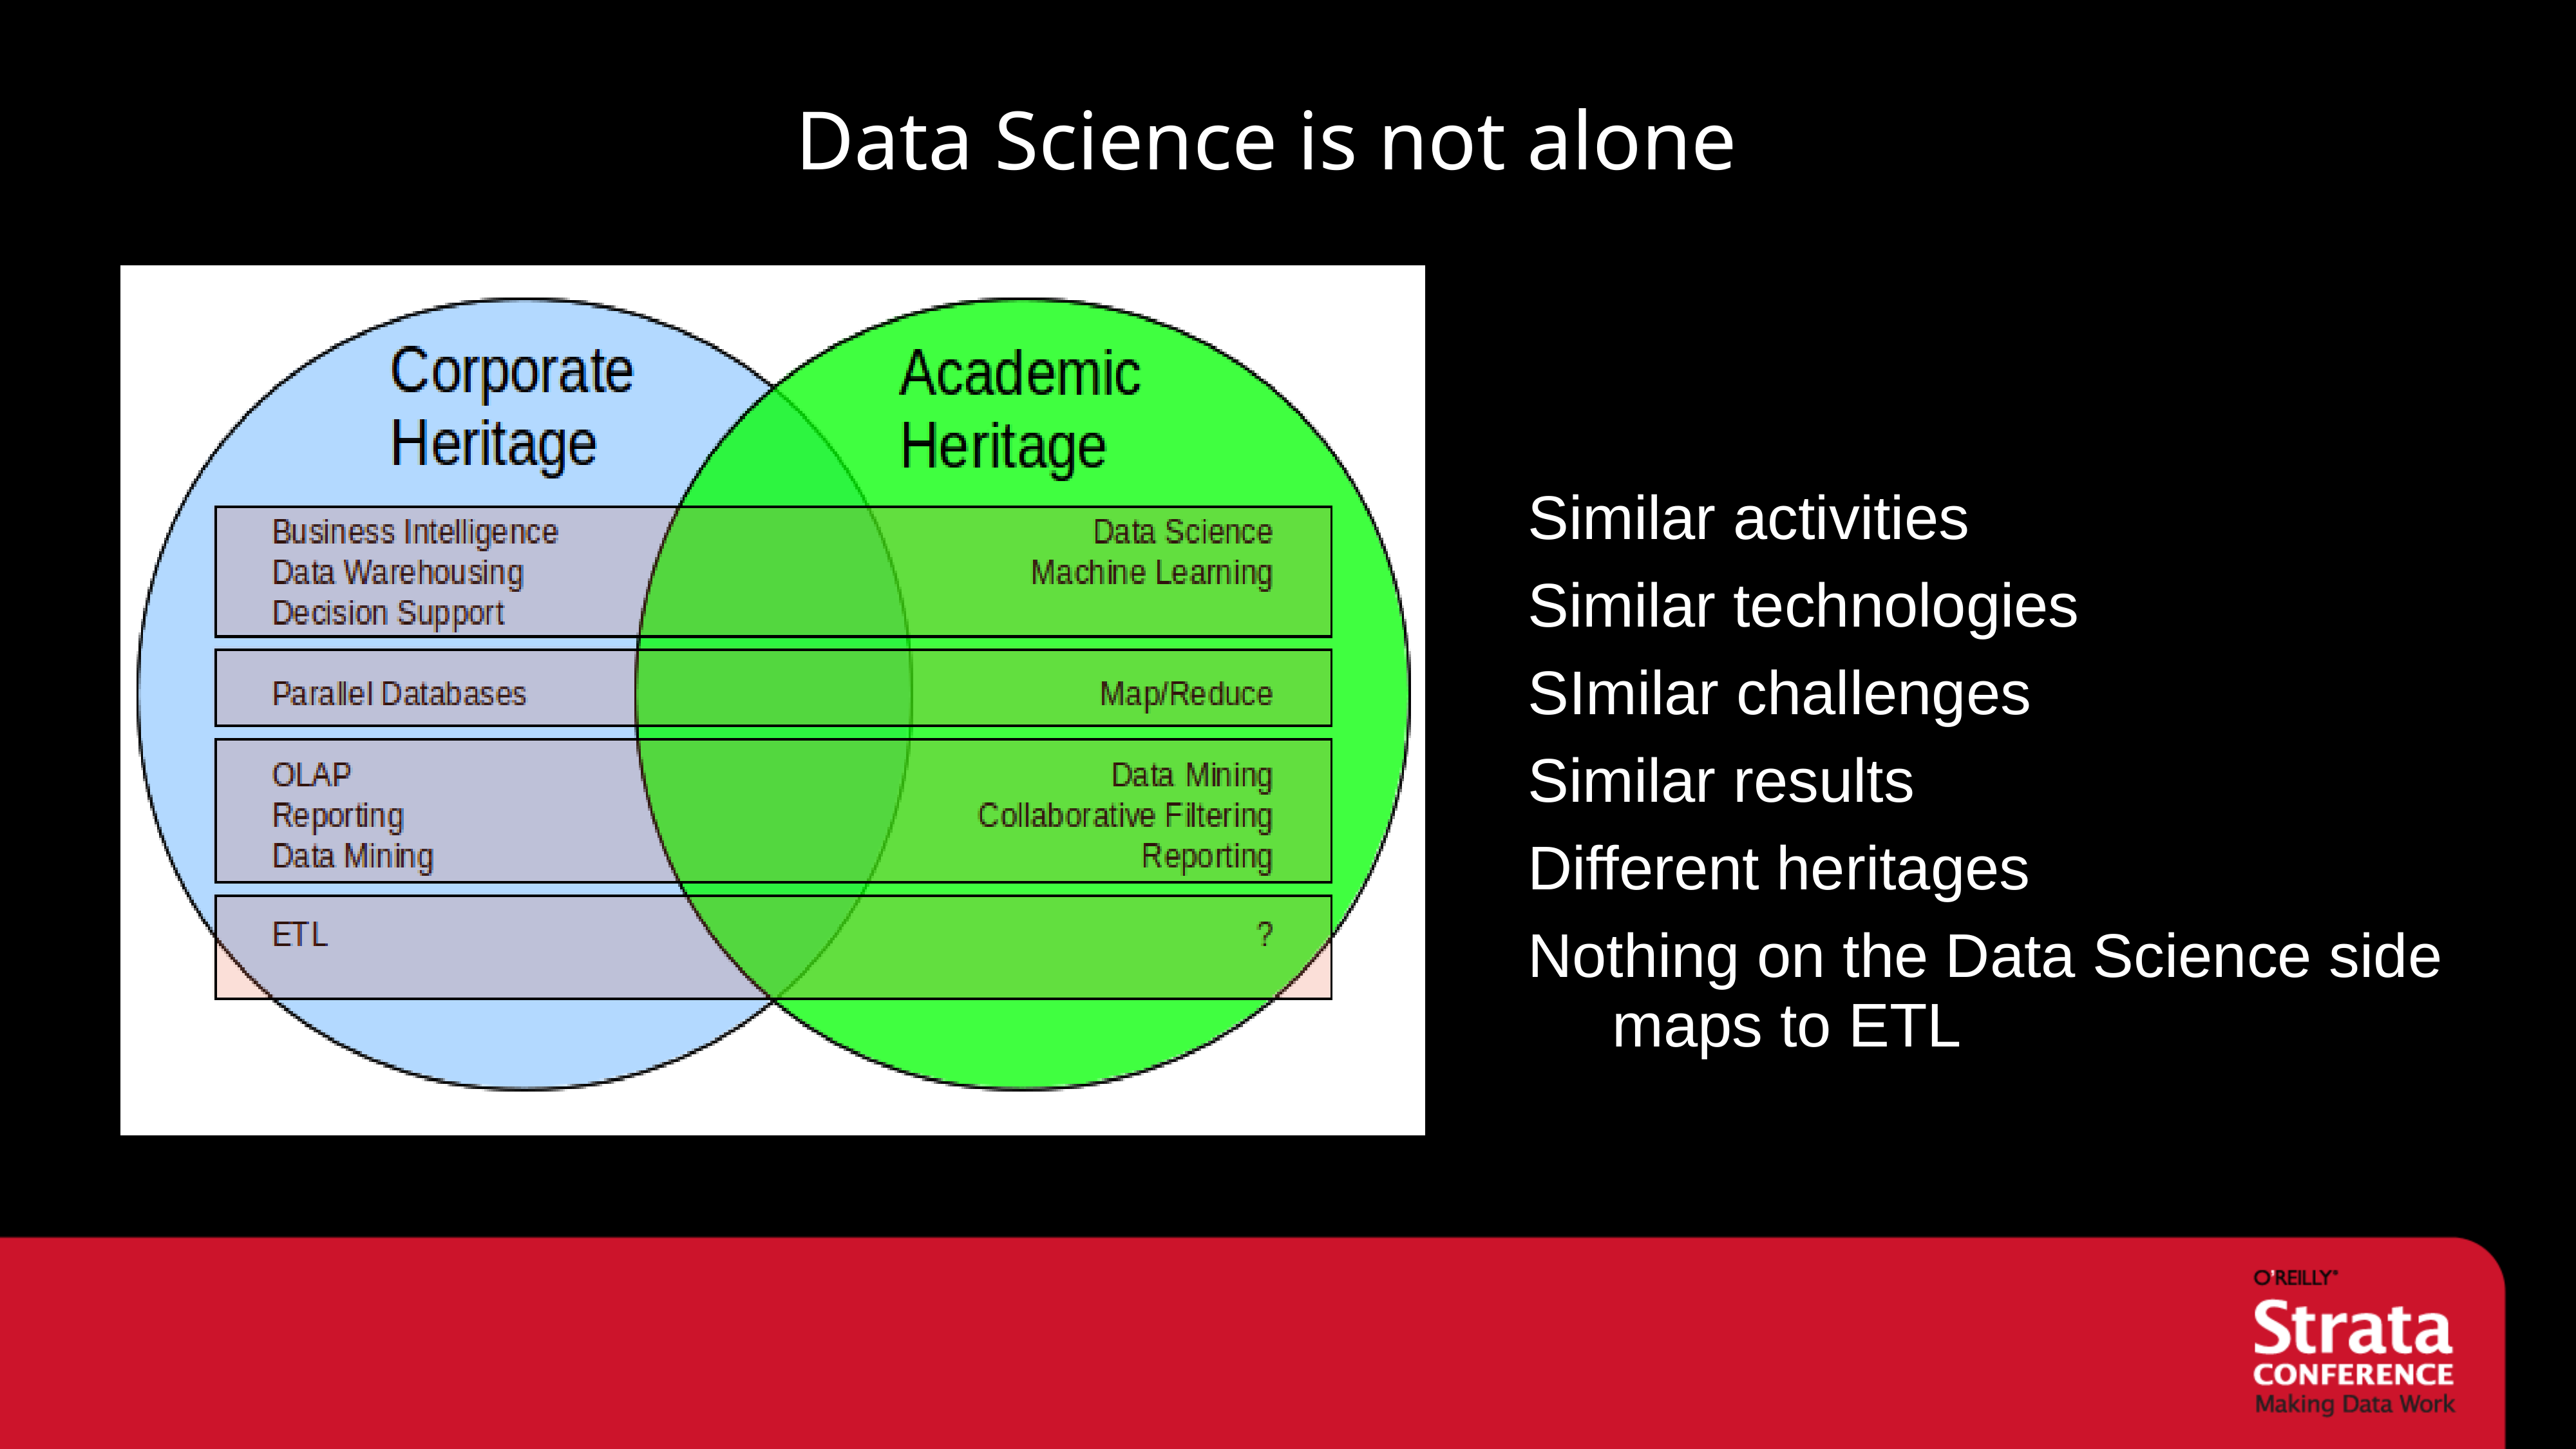

#
Data Science is not alone
Similar activities
Similar technologies
SImilar challenges
Similar results
Different heritages
Nothing on the Data Science side maps to ETL
Corporate
DBA Heritage
Academic
CS Heritage